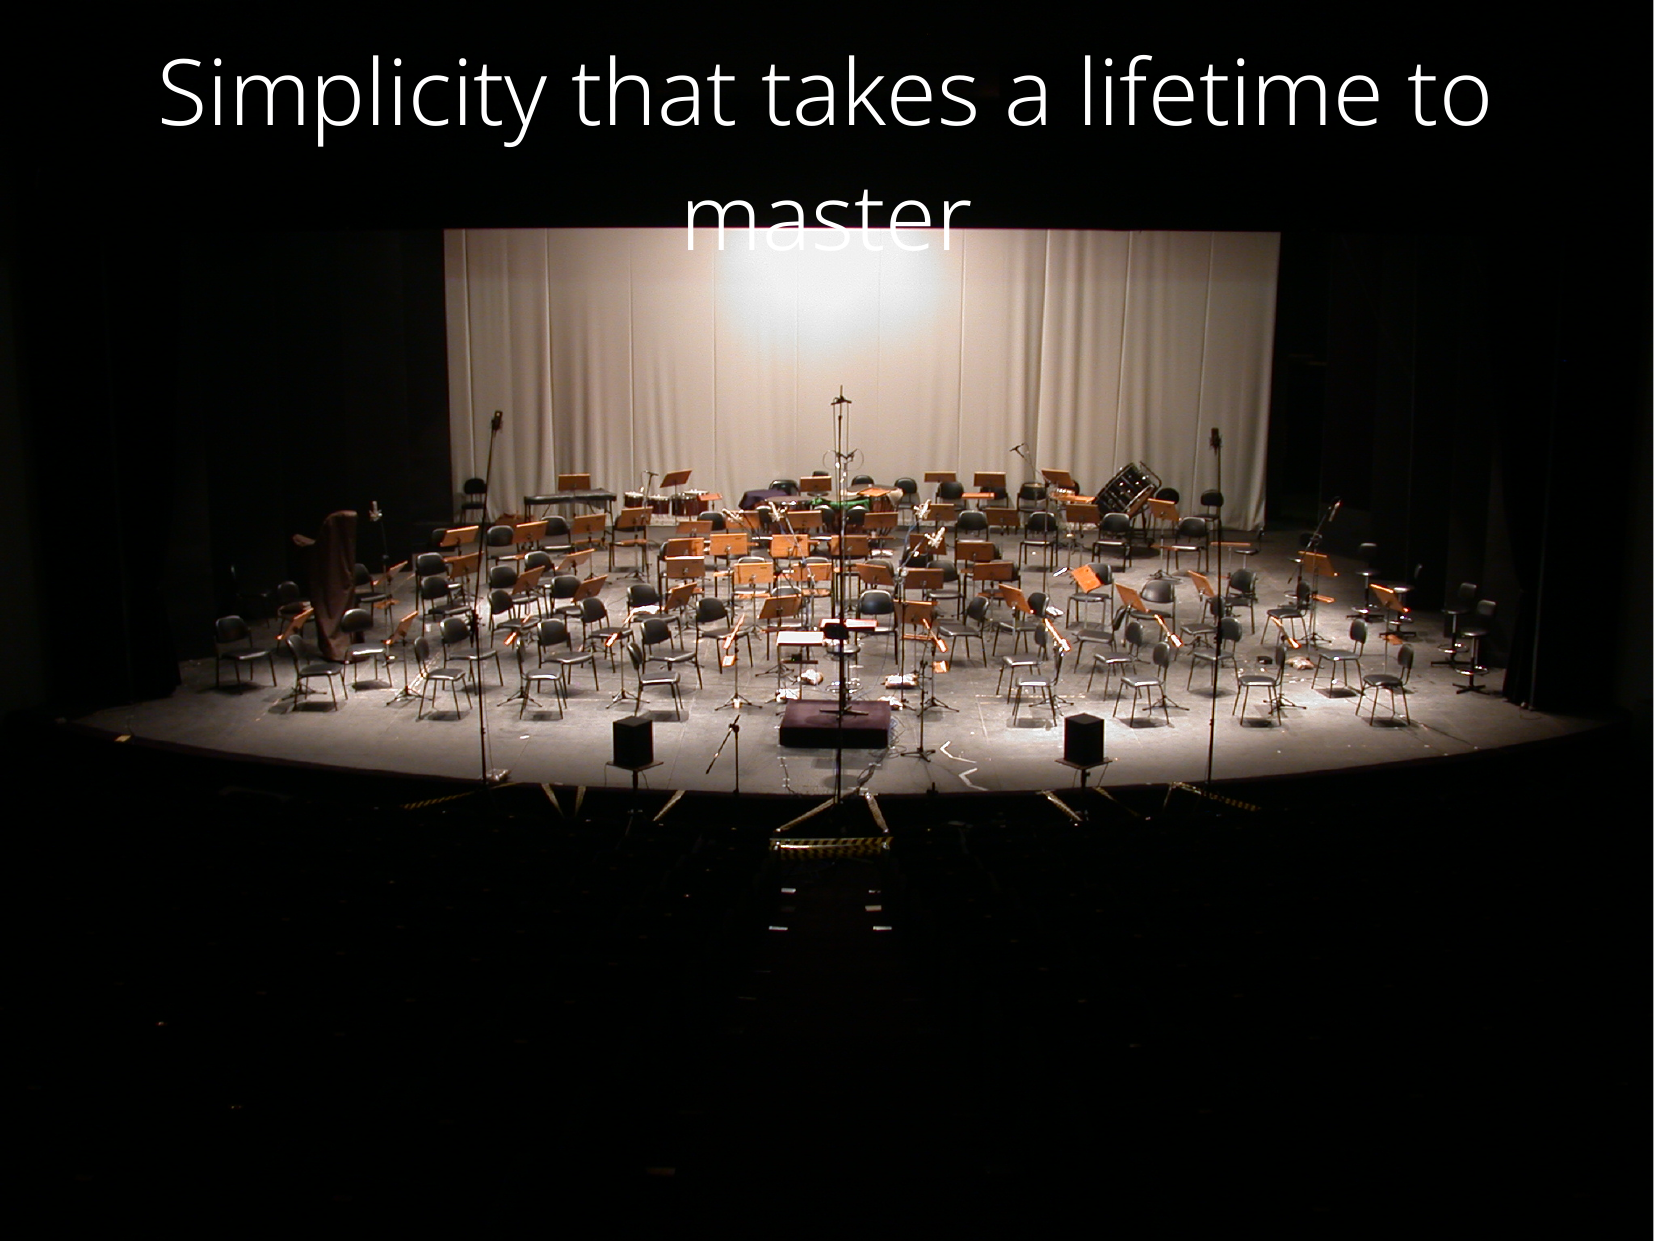

# Simplicity that takes a lifetime to master